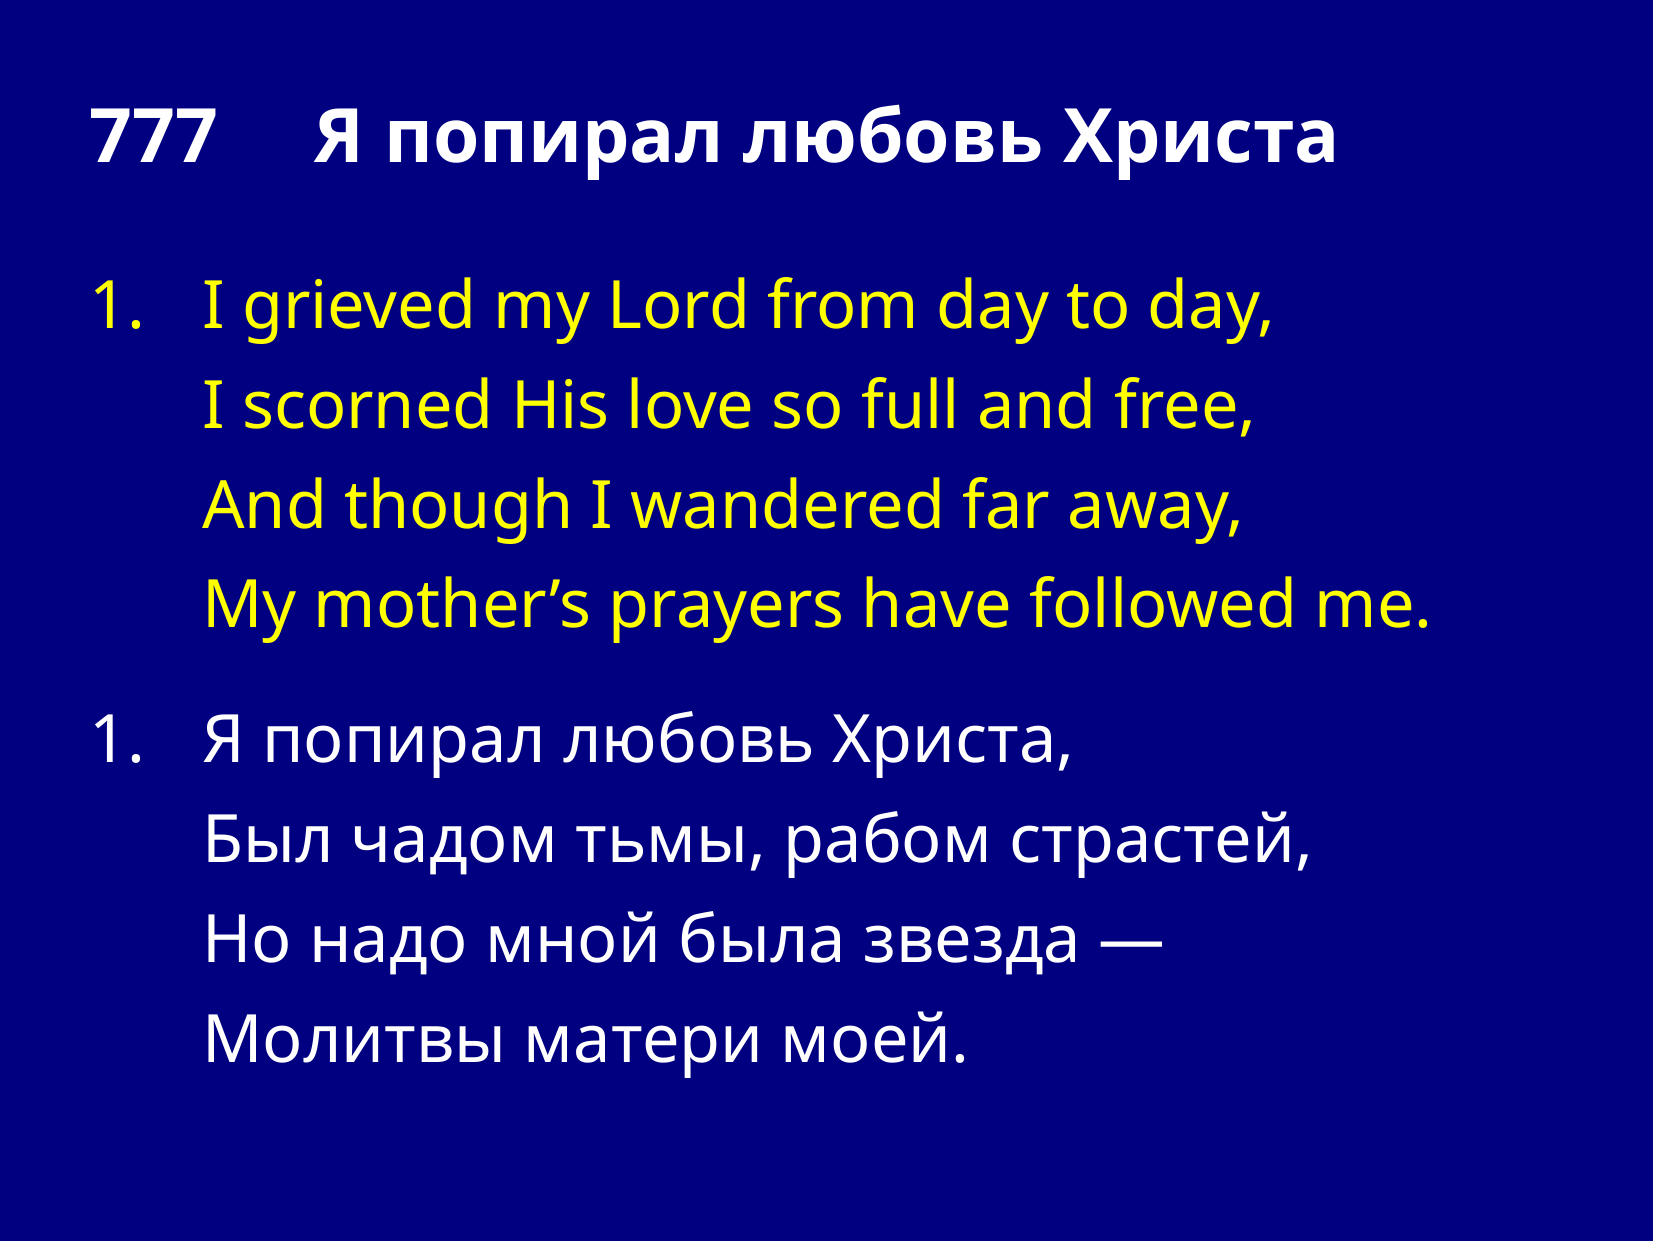

777	Я попирал любовь Христа
1.	I grieved my Lord from day to day,
	I scorned His love so full and free,
	And though I wandered far away,
	My mother’s prayers have followed me.
1.	Я попирал любовь Христа,
	Был чадом тьмы, рабом страстей,
	Но надо мной была звезда —
	Молитвы матери моей.